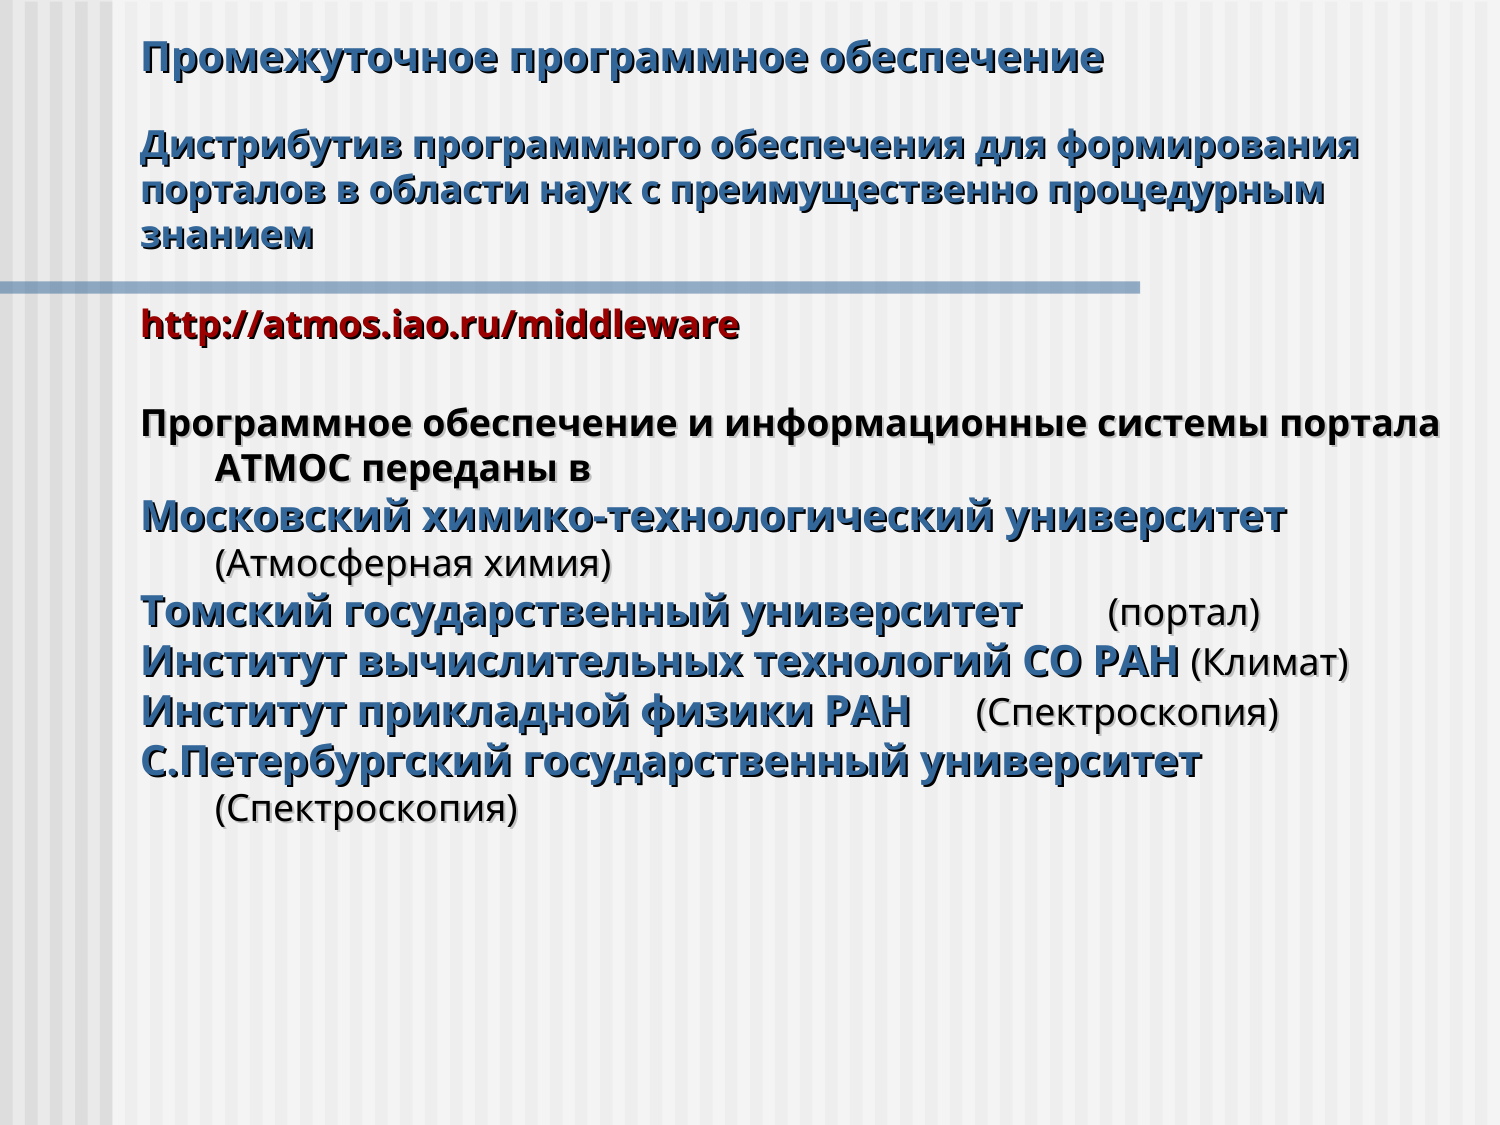

Промежуточное программное обеспечение
Дистрибутив программного обеспечения для формирования
порталов в области наук с преимущественно процедурным
знанием
http://atmos.iao.ru/middleware
Программное обеспечение и информационные системы портала АТМОС переданы в
Московский химико-технологический университет (Атмосферная химия)
Томский государственный университет (портал)
Институт вычислительных технологий СО РАН (Климат)
Институт прикладной физики РАН (Спектроскопия)
С.Петербургский государственный университет (Спектроскопия)